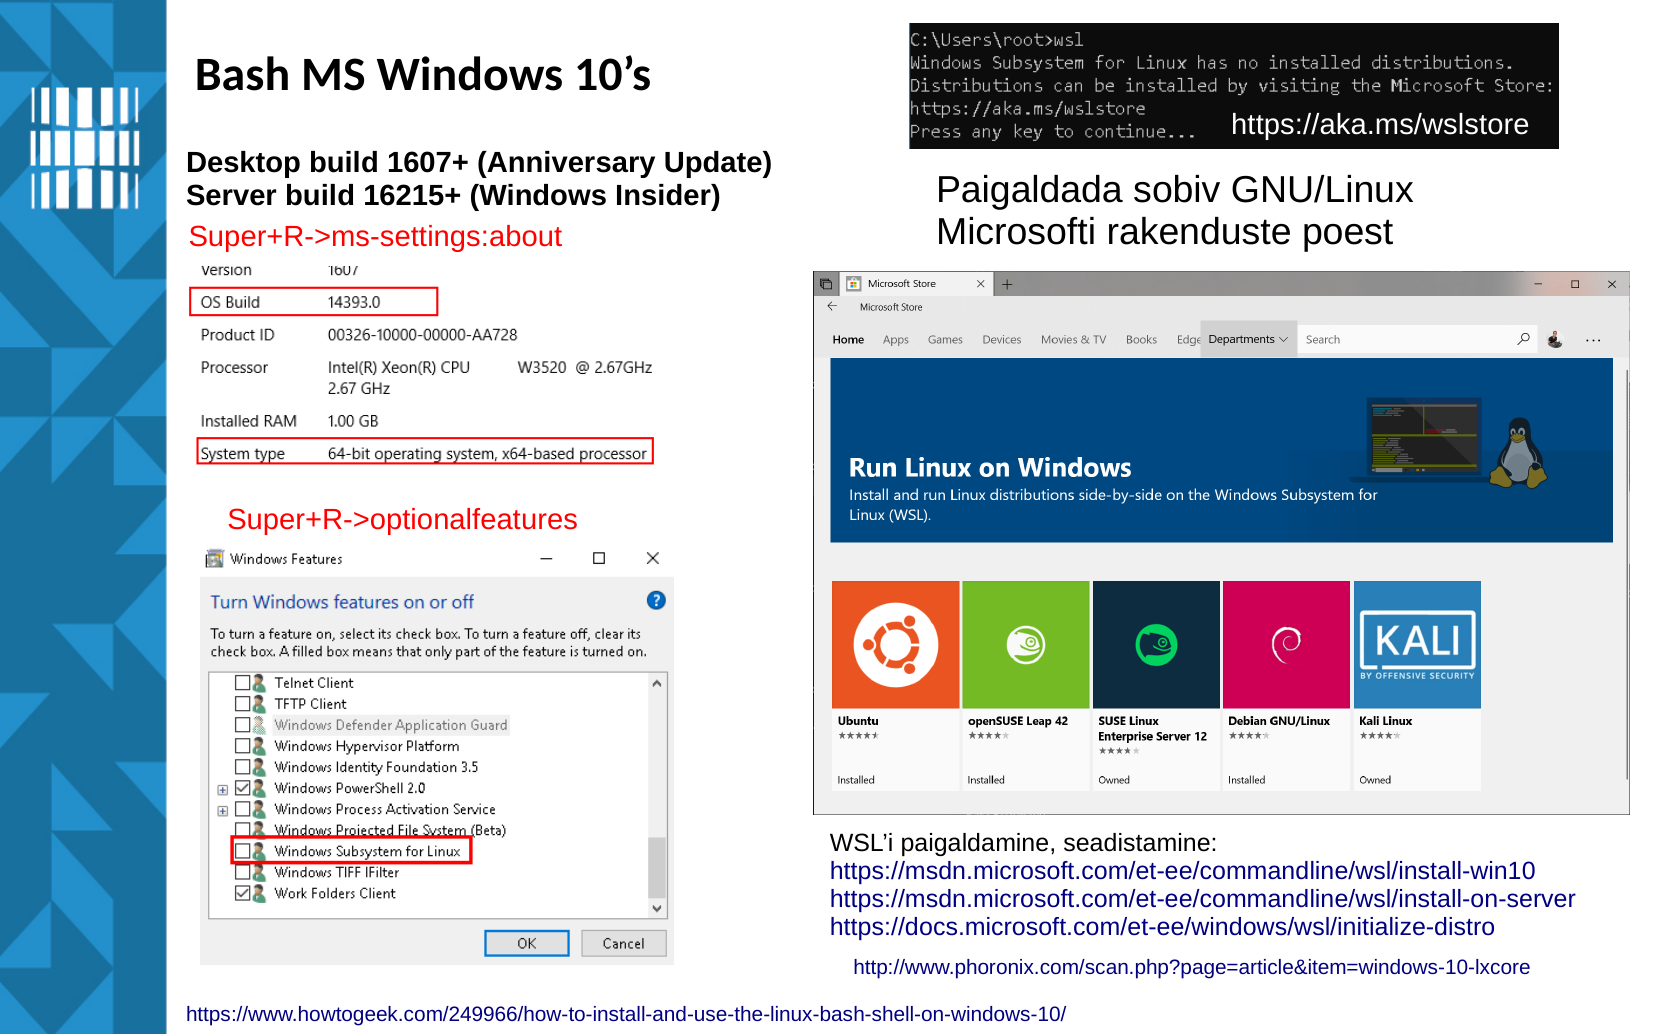

# Bash MS Windows 10’s
https://aka.ms/wslstore
Desktop build 1607+ (Anniversary Update)
Server build 16215+ (Windows Insider)
Paigaldada sobiv GNU/Linux Microsofti rakenduste poest
Super+R->ms-settings:about
Super+R->optionalfeatures
WSL’i paigaldamine, seadistamine:
https://msdn.microsoft.com/et-ee/commandline/wsl/install-win10
https://msdn.microsoft.com/et-ee/commandline/wsl/install-on-server
https://docs.microsoft.com/et-ee/windows/wsl/initialize-distro
http://www.phoronix.com/scan.php?page=article&item=windows-10-lxcore
https://www.howtogeek.com/249966/how-to-install-and-use-the-linux-bash-shell-on-windows-10/